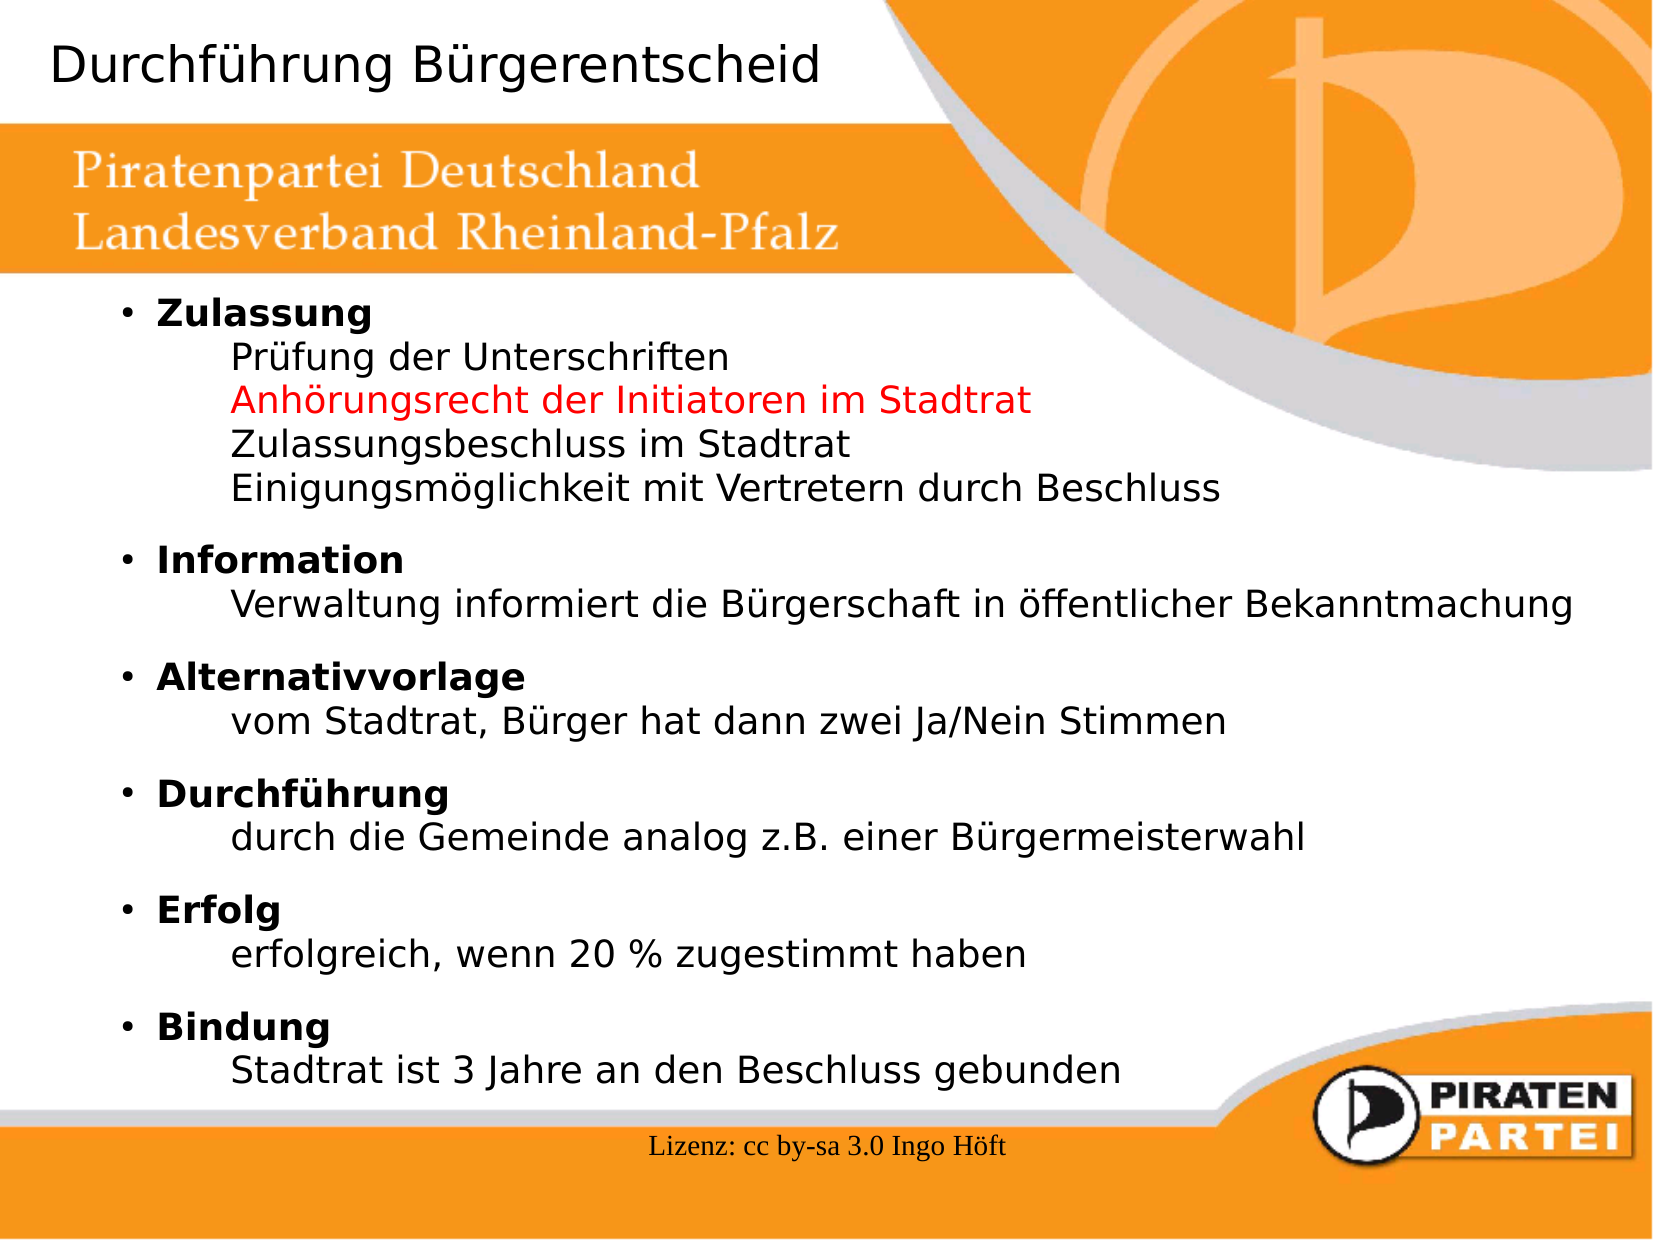

# Durchführung Bürgerentscheid
Zulassung
	Prüfung der Unterschriften
	Anhörungsrecht der Initiatoren im Stadtrat
	Zulassungsbeschluss im Stadtrat
	Einigungsmöglichkeit mit Vertretern durch Beschluss
Information
	Verwaltung informiert die Bürgerschaft in öffentlicher Bekanntmachung
Alternativvorlage
	vom Stadtrat, Bürger hat dann zwei Ja/Nein Stimmen
Durchführung
	durch die Gemeinde analog z.B. einer Bürgermeisterwahl
Erfolg
	erfolgreich, wenn 20 % zugestimmt haben
Bindung
	Stadtrat ist 3 Jahre an den Beschluss gebunden
Lizenz: cc by-sa 3.0 Ingo Höft